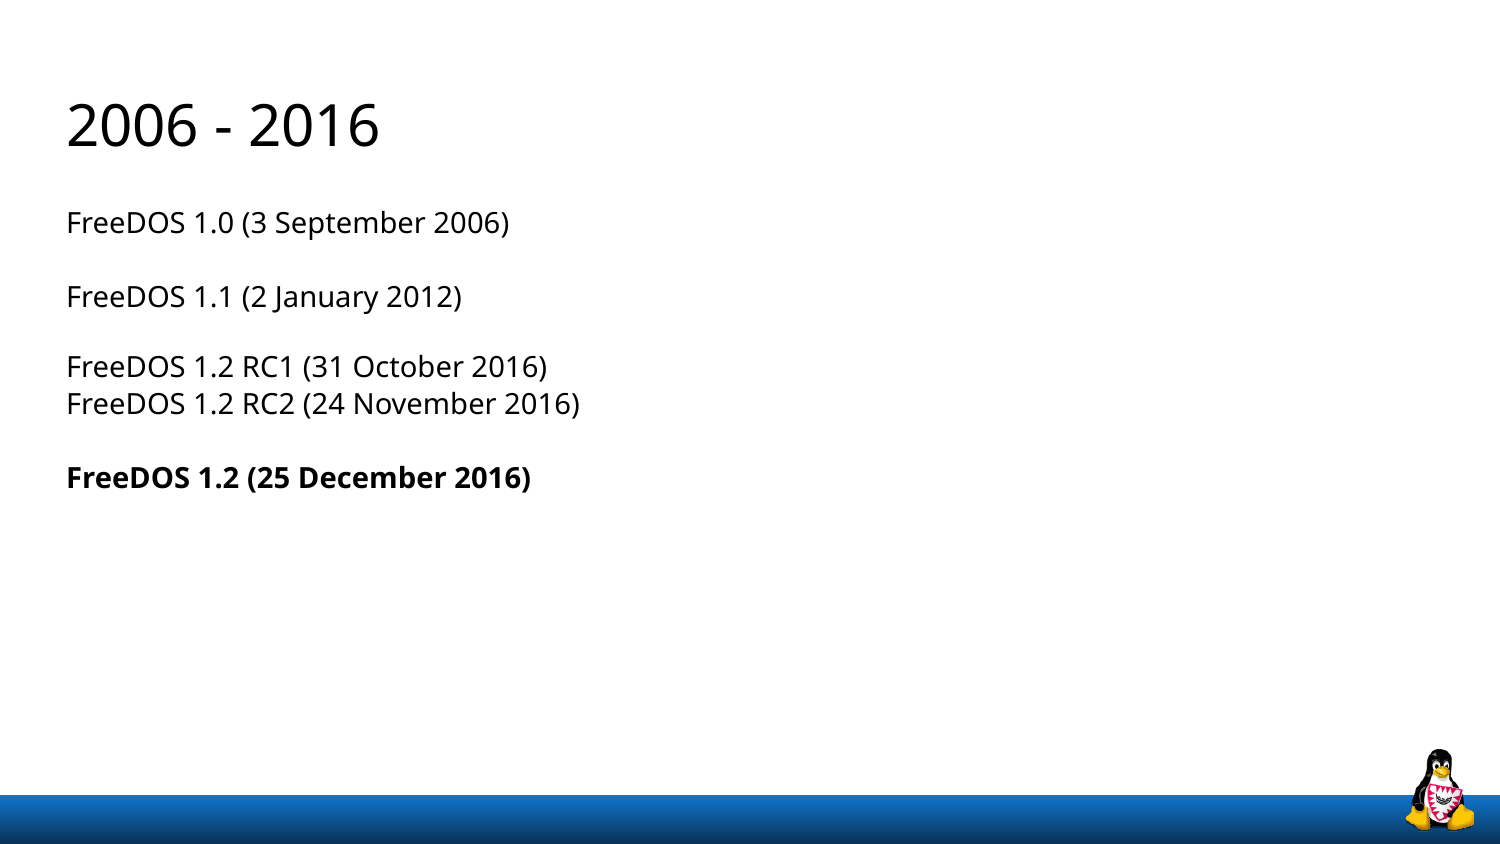

# 2006 - 2016
FreeDOS 1.0 (3 September 2006)
FreeDOS 1.1 (2 January 2012)
FreeDOS 1.2 RC1 (31 October 2016)
FreeDOS 1.2 RC2 (24 November 2016)
FreeDOS 1.2 (25 December 2016)